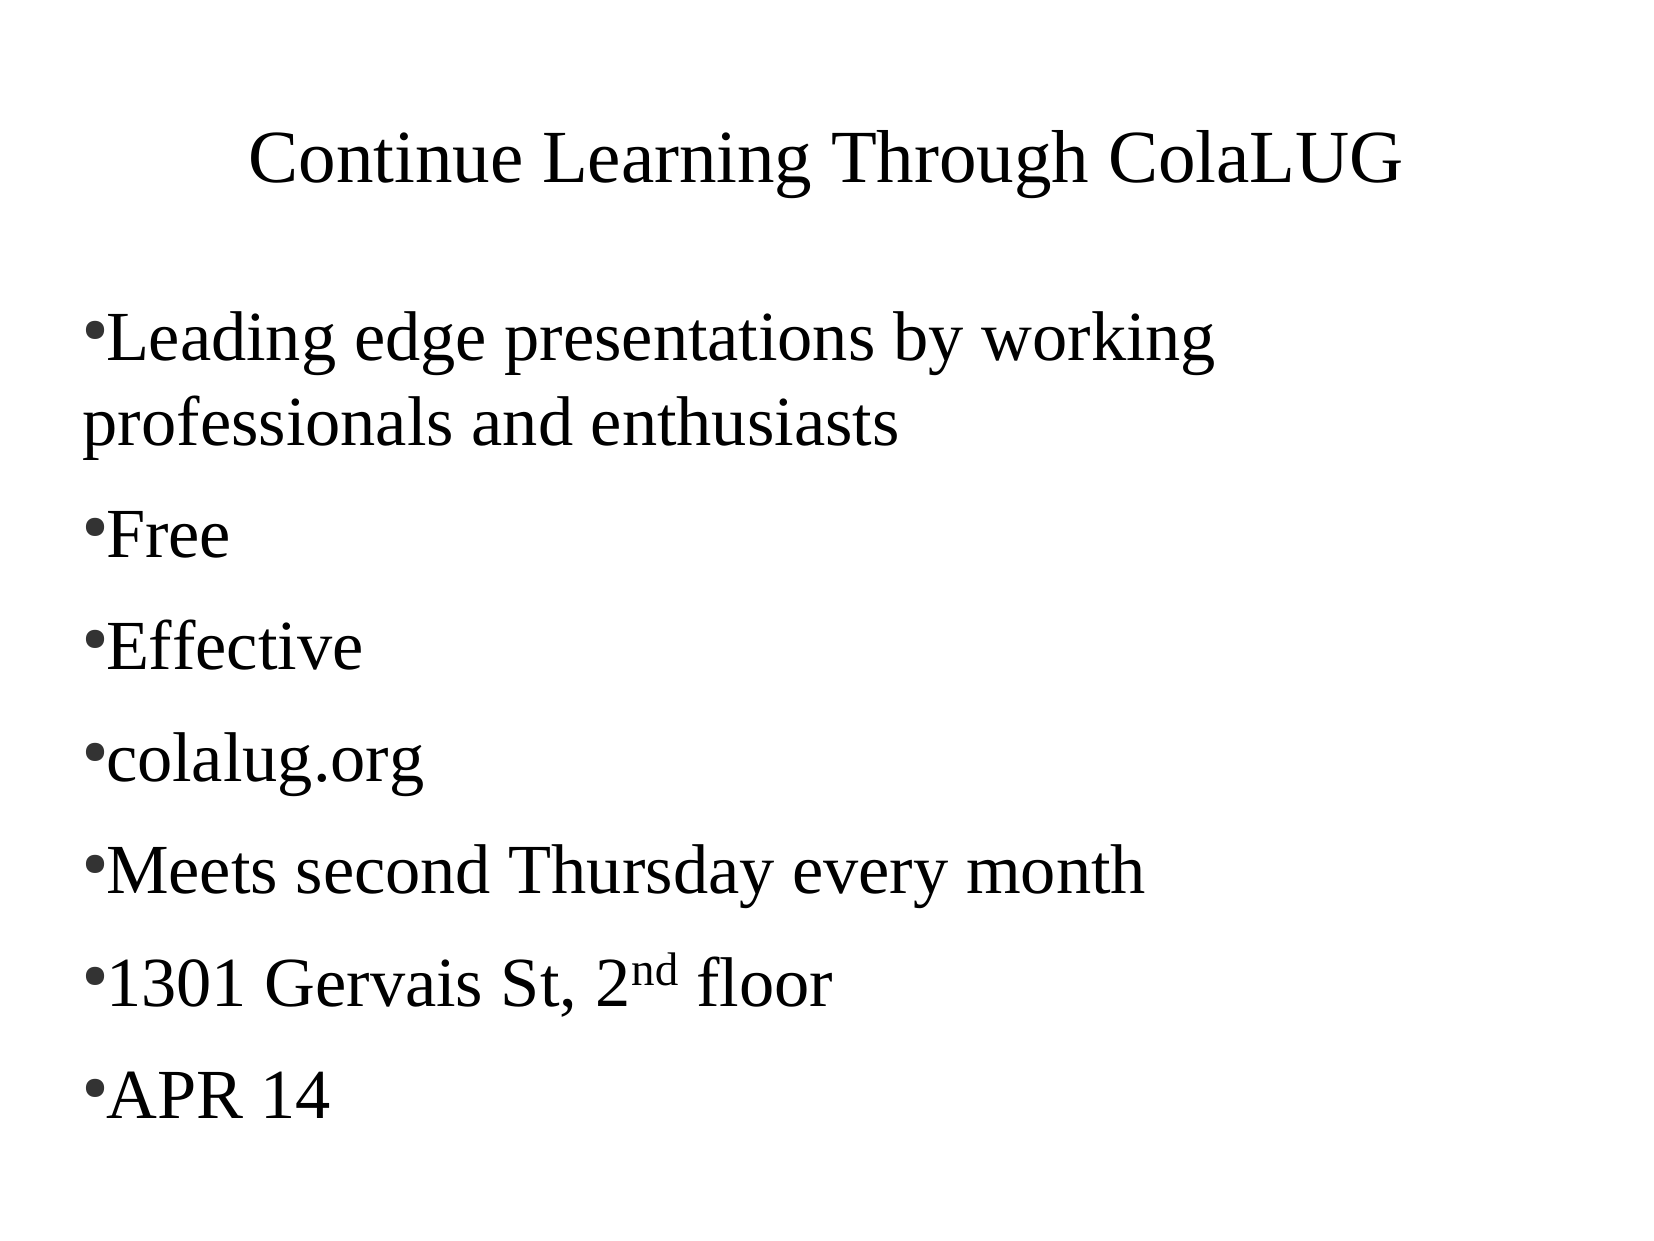

# Continue Learning Through ColaLUG
Leading edge presentations by working professionals and enthusiasts
Free
Effective
colalug.org
Meets second Thursday every month
1301 Gervais St, 2nd floor
APR 14